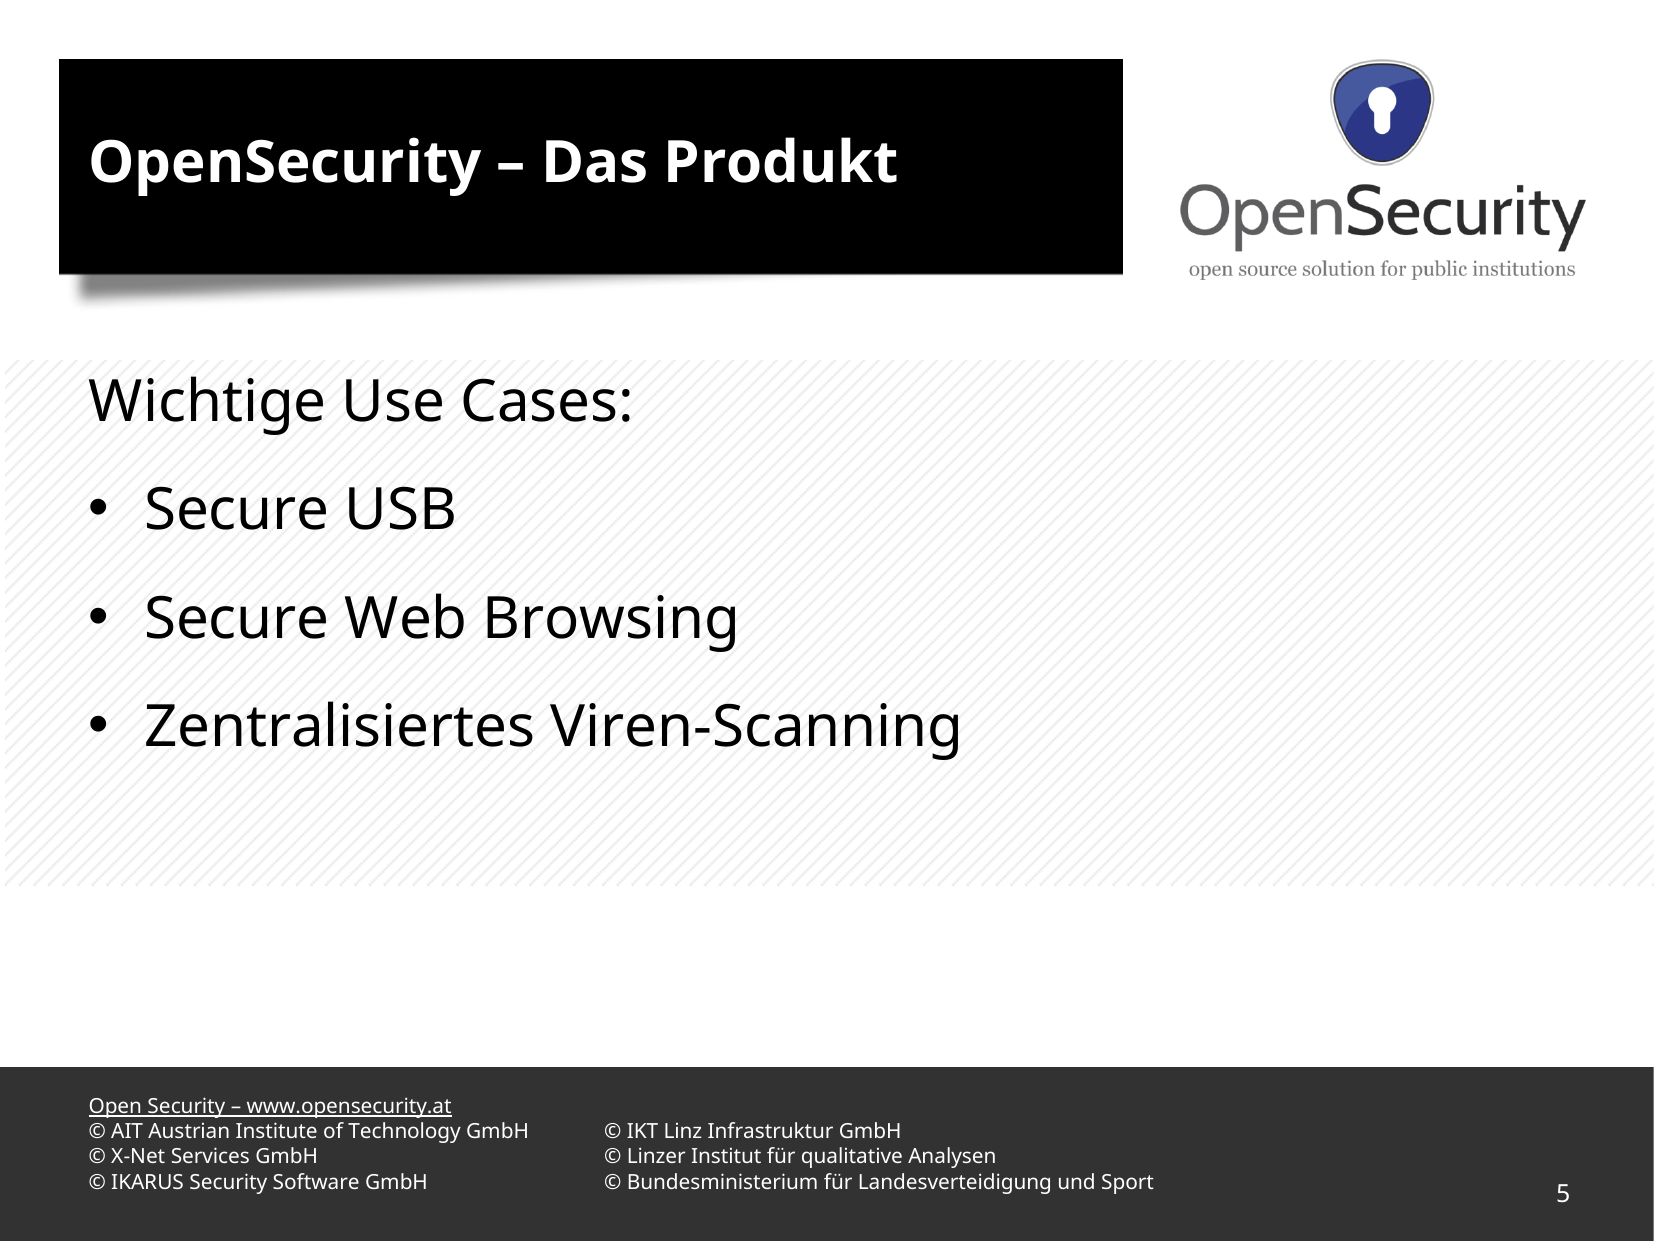

OpenSecurity – Das Produkt
Wichtige Use Cases:
Secure USB
Secure Web Browsing
Zentralisiertes Viren-Scanning
Open Security – www.opensecurity.at
© AIT Austrian Institute of Technology GmbH		© IKT Linz Infrastruktur GmbH
© X-Net Services GmbH				© Linzer Institut für qualitative Analysen
© IKARUS Security Software GmbH			© Bundesministerium für Landesverteidigung und Sport